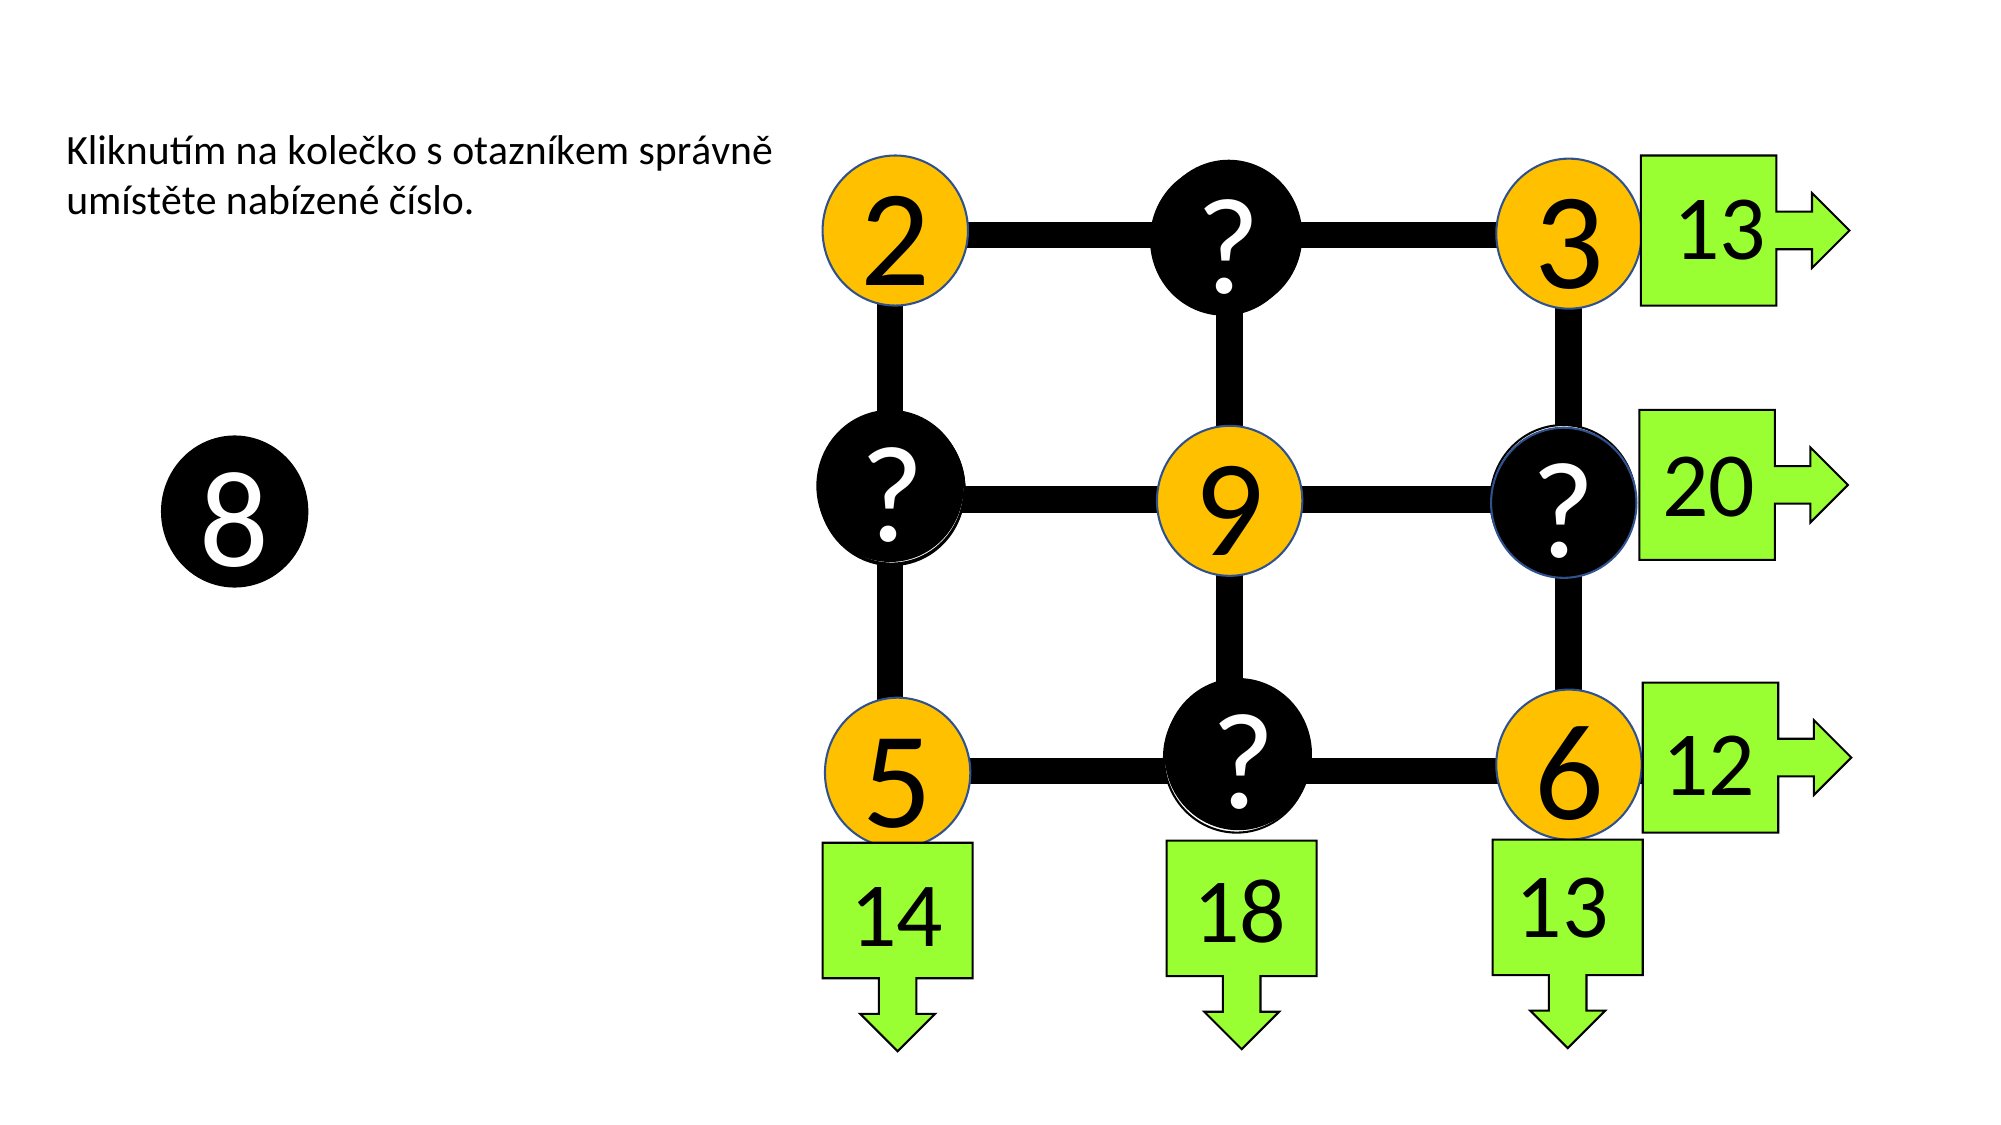

Kliknutím na kolečko s otazníkem správně
umístěte nabízené číslo.
?
?
2
3
13
8
?
?
?
3
20
9
8
?
6
12
5
13
18
14